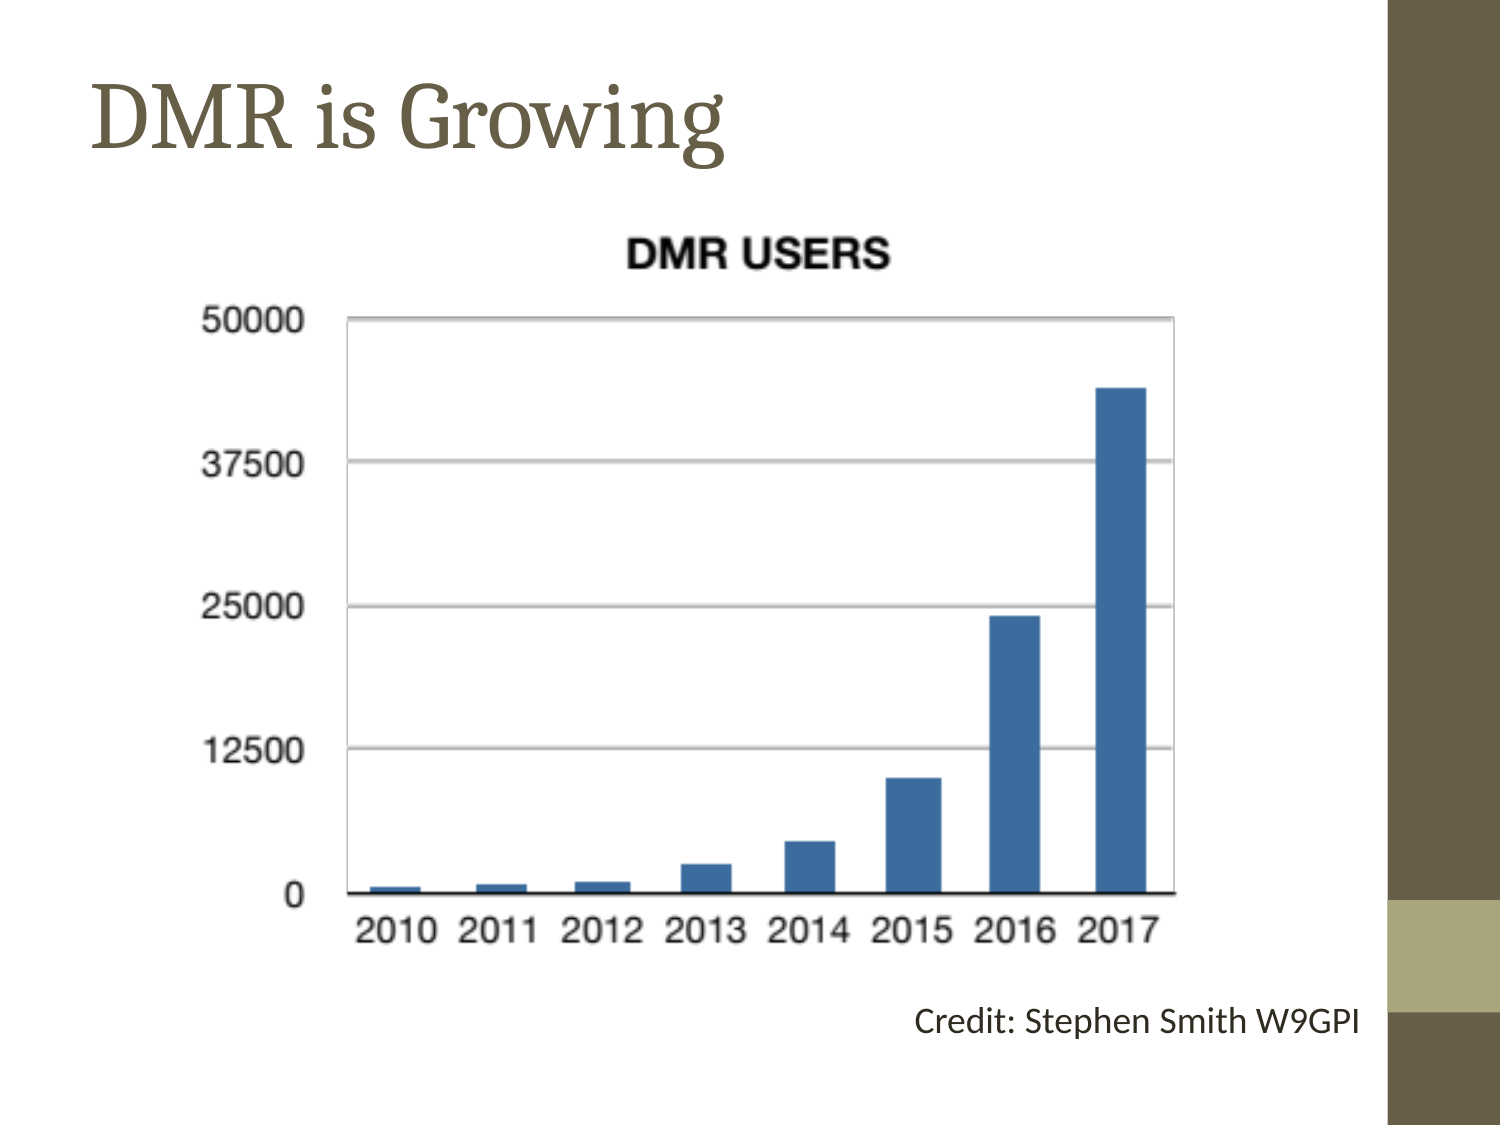

# DMR is Growing
Credit: Stephen Smith W9GPI